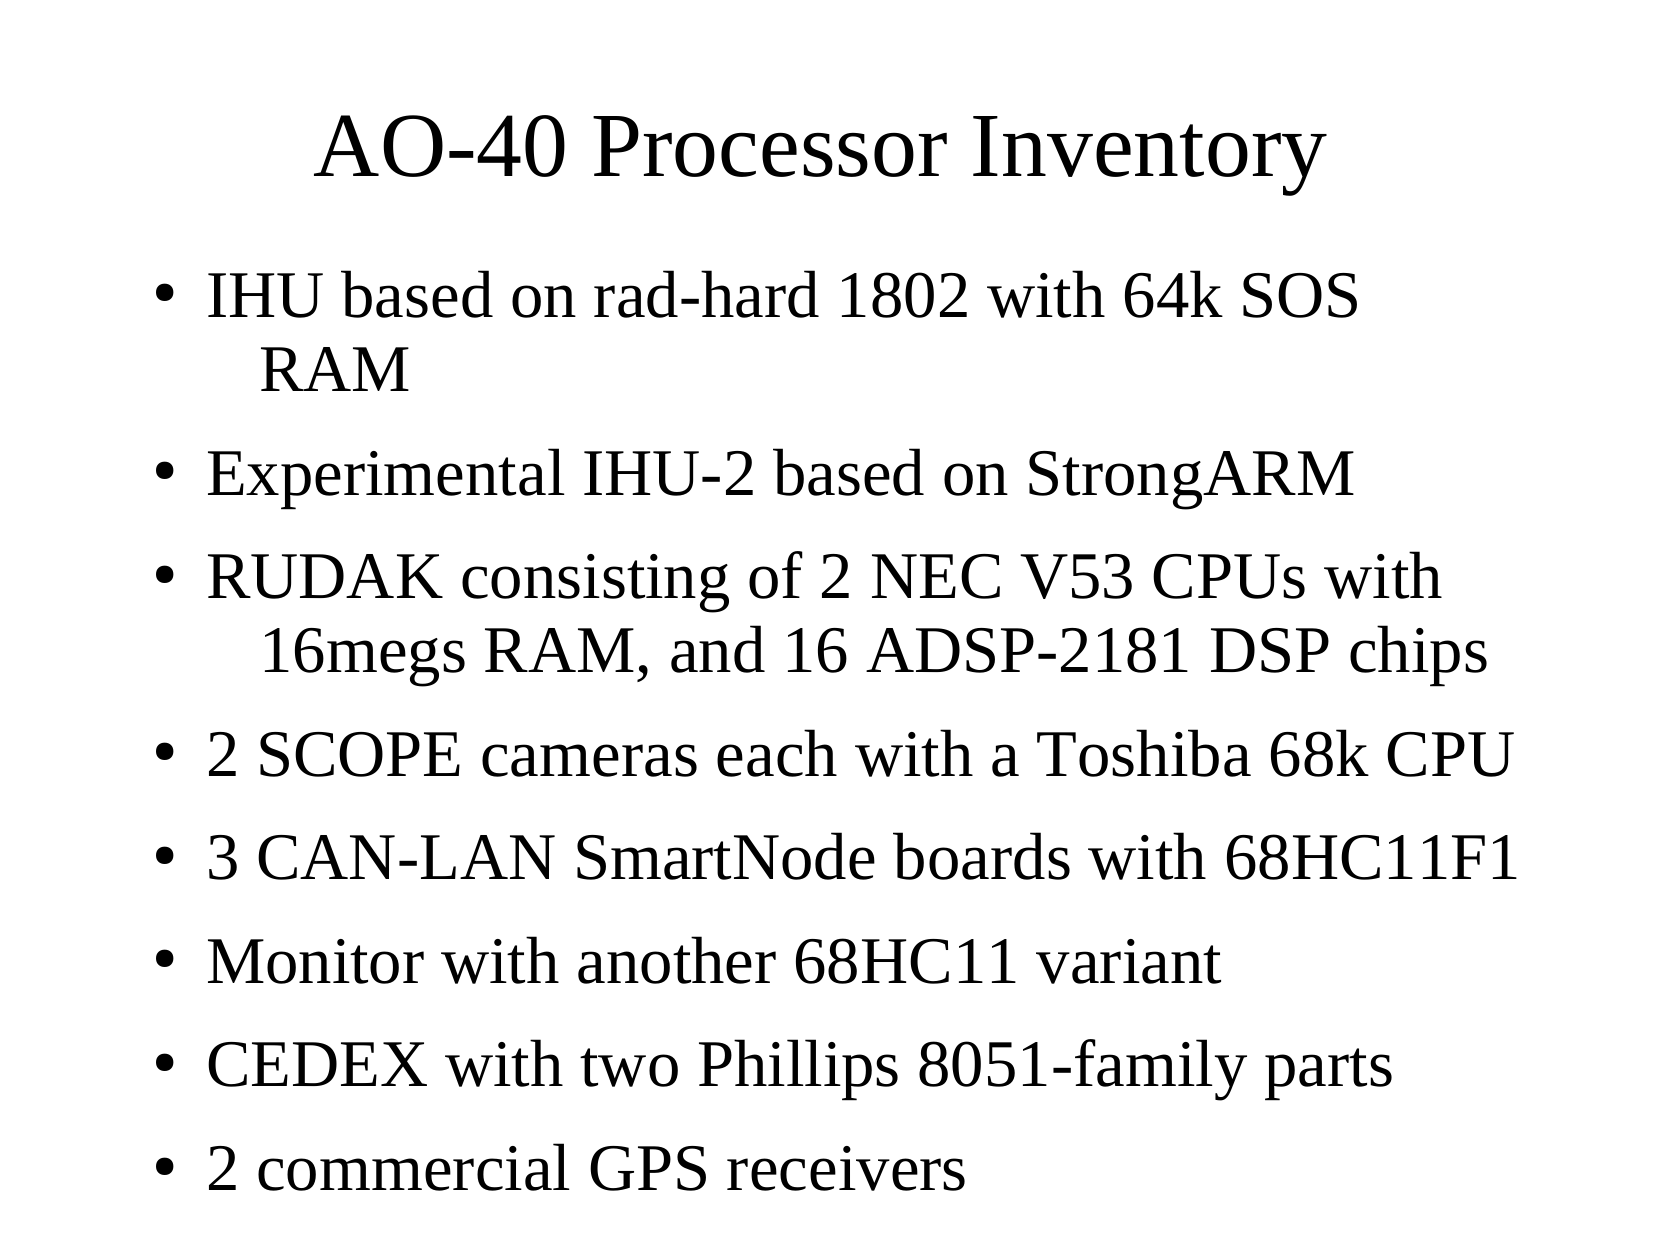

# AO-40 Processor Inventory
IHU based on rad-hard 1802 with 64k SOS RAM
Experimental IHU-2 based on StrongARM
RUDAK consisting of 2 NEC V53 CPUs with 16megs RAM, and 16 ADSP-2181 DSP chips
2 SCOPE cameras each with a Toshiba 68k CPU
3 CAN-LAN SmartNode boards with 68HC11F1
Monitor with another 68HC11 variant
CEDEX with two Phillips 8051-family parts
2 commercial GPS receivers